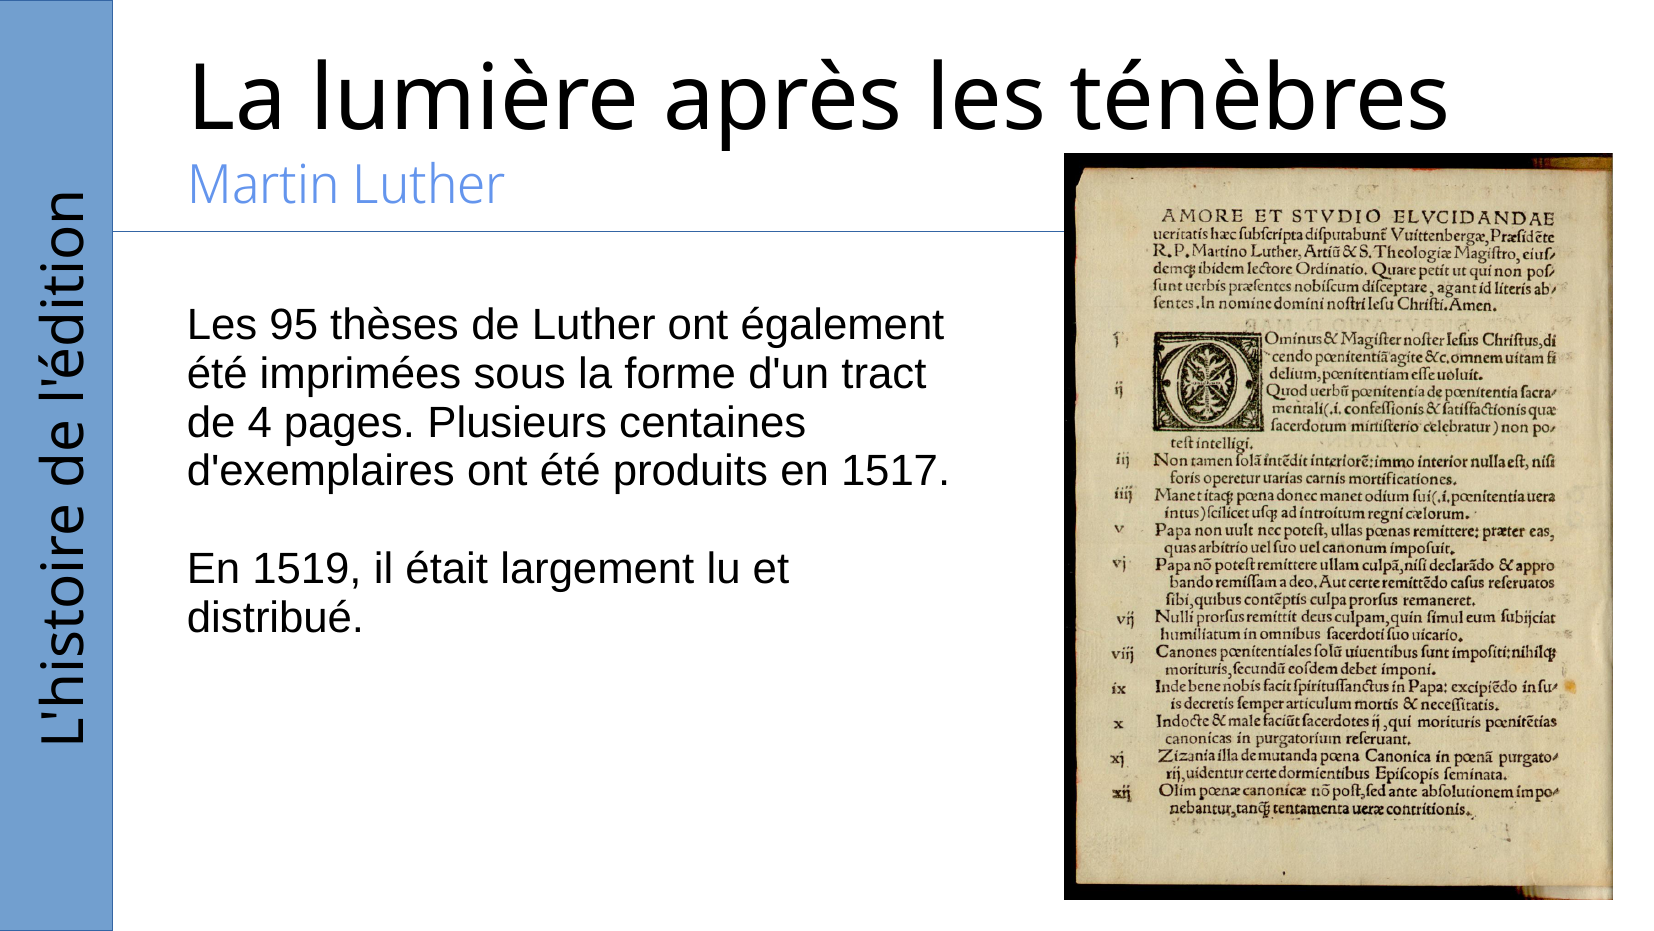

# La lumière après les ténèbres
Martin Luther
Les 95 thèses de Luther ont également été imprimées sous la forme d'un tract de 4 pages. Plusieurs centaines d'exemplaires ont été produits en 1517.
En 1519, il était largement lu et distribué.
L'histoire de l'édition